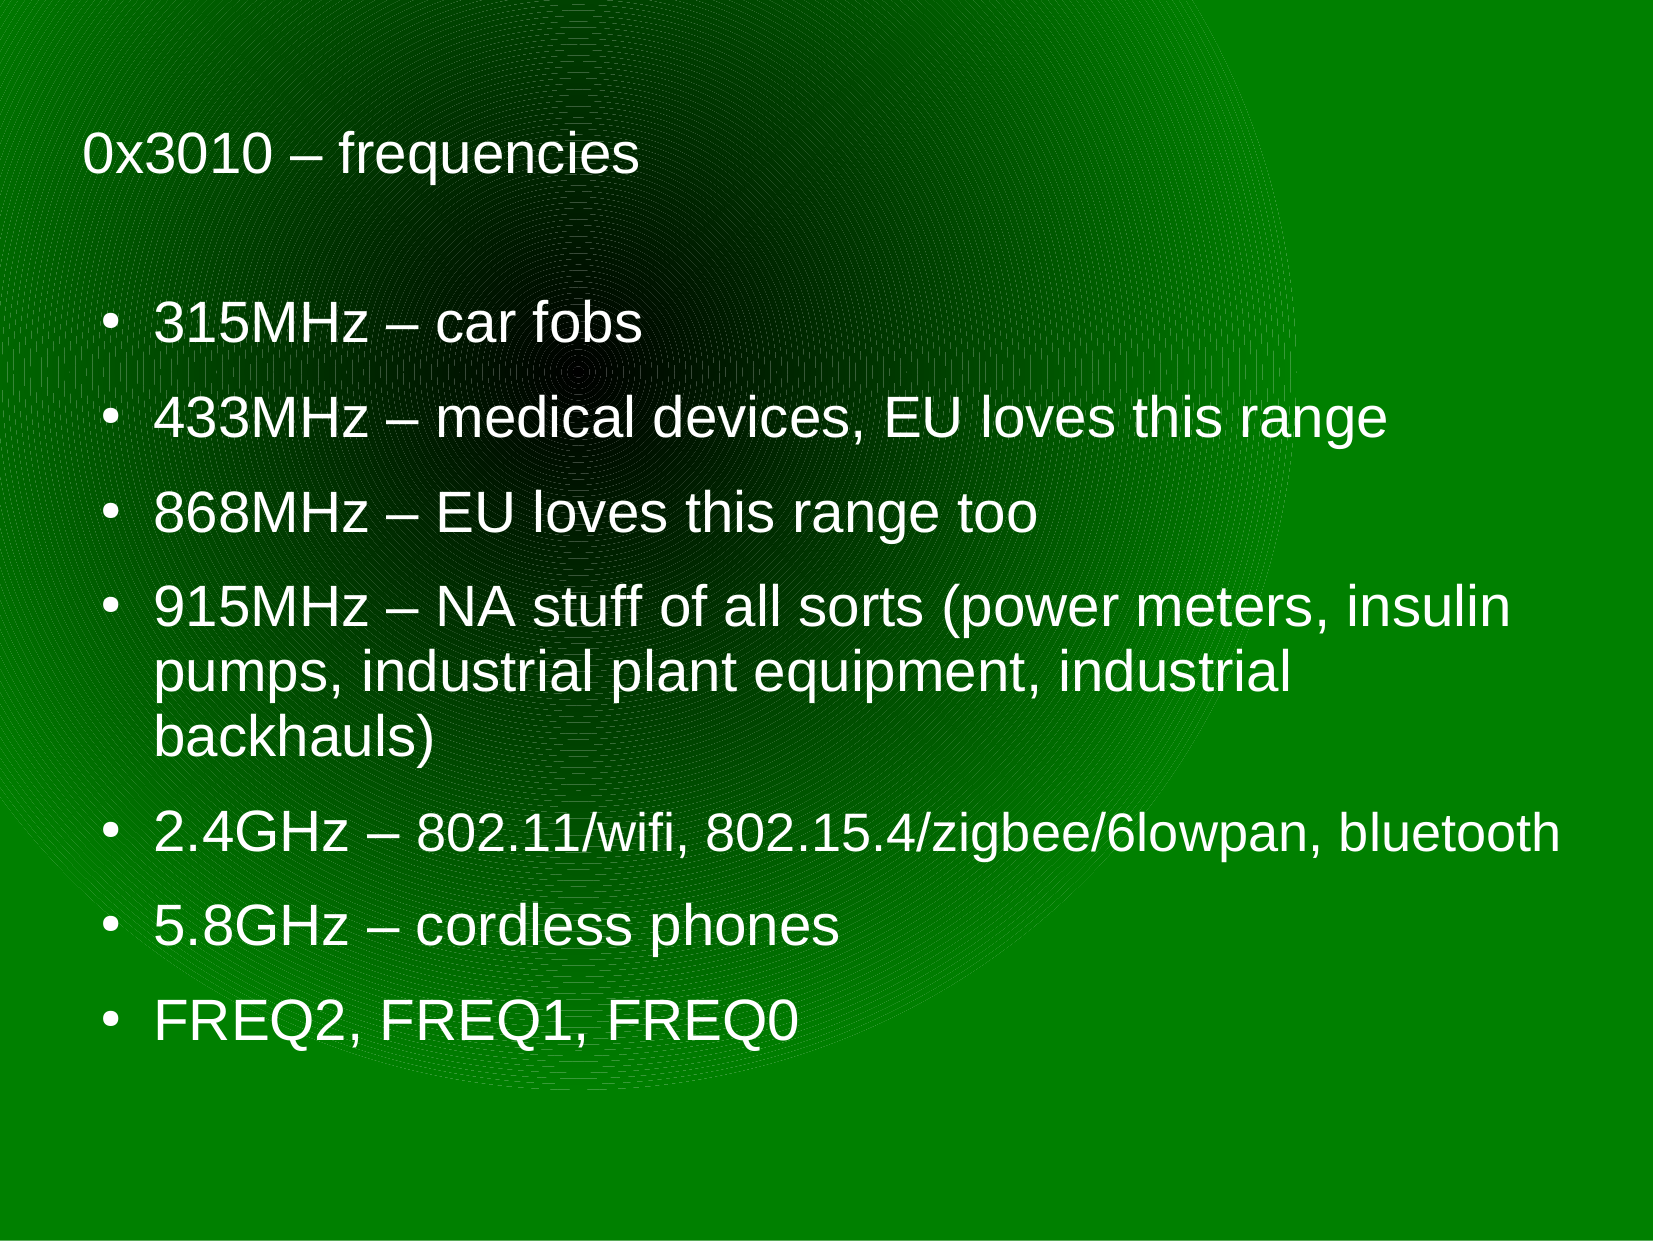

# 0x3010 – frequencies
315MHz – car fobs
433MHz – medical devices, EU loves this range
868MHz – EU loves this range too
915MHz – NA stuff of all sorts (power meters, insulin pumps, industrial plant equipment, industrial backhauls)
2.4GHz – 802.11/wifi, 802.15.4/zigbee/6lowpan, bluetooth
5.8GHz – cordless phones
FREQ2, FREQ1, FREQ0